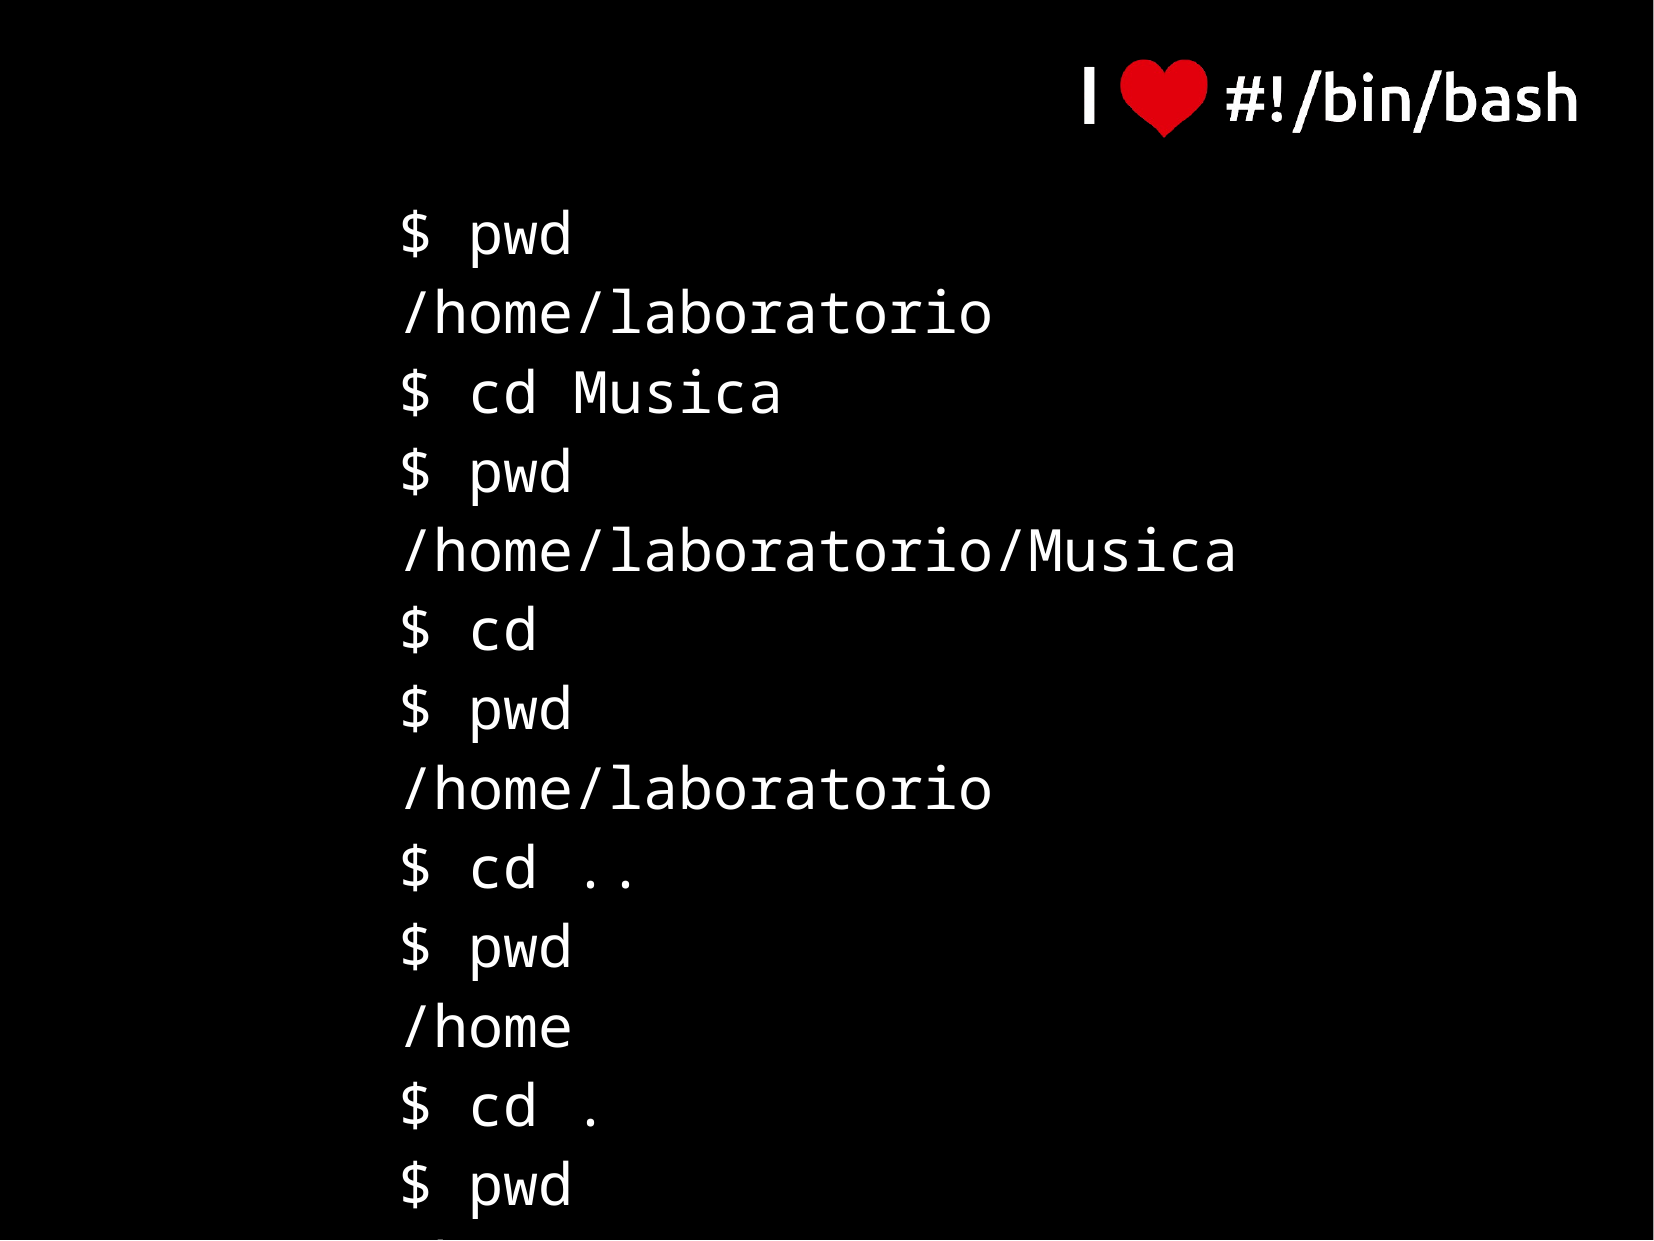

$ pwd
/home/laboratorio
$ cd Musica
$ pwd
/home/laboratorio/Musica
$ cd
$ pwd
/home/laboratorio
$ cd ..
$ pwd
/home
$ cd .
$ pwd
/home